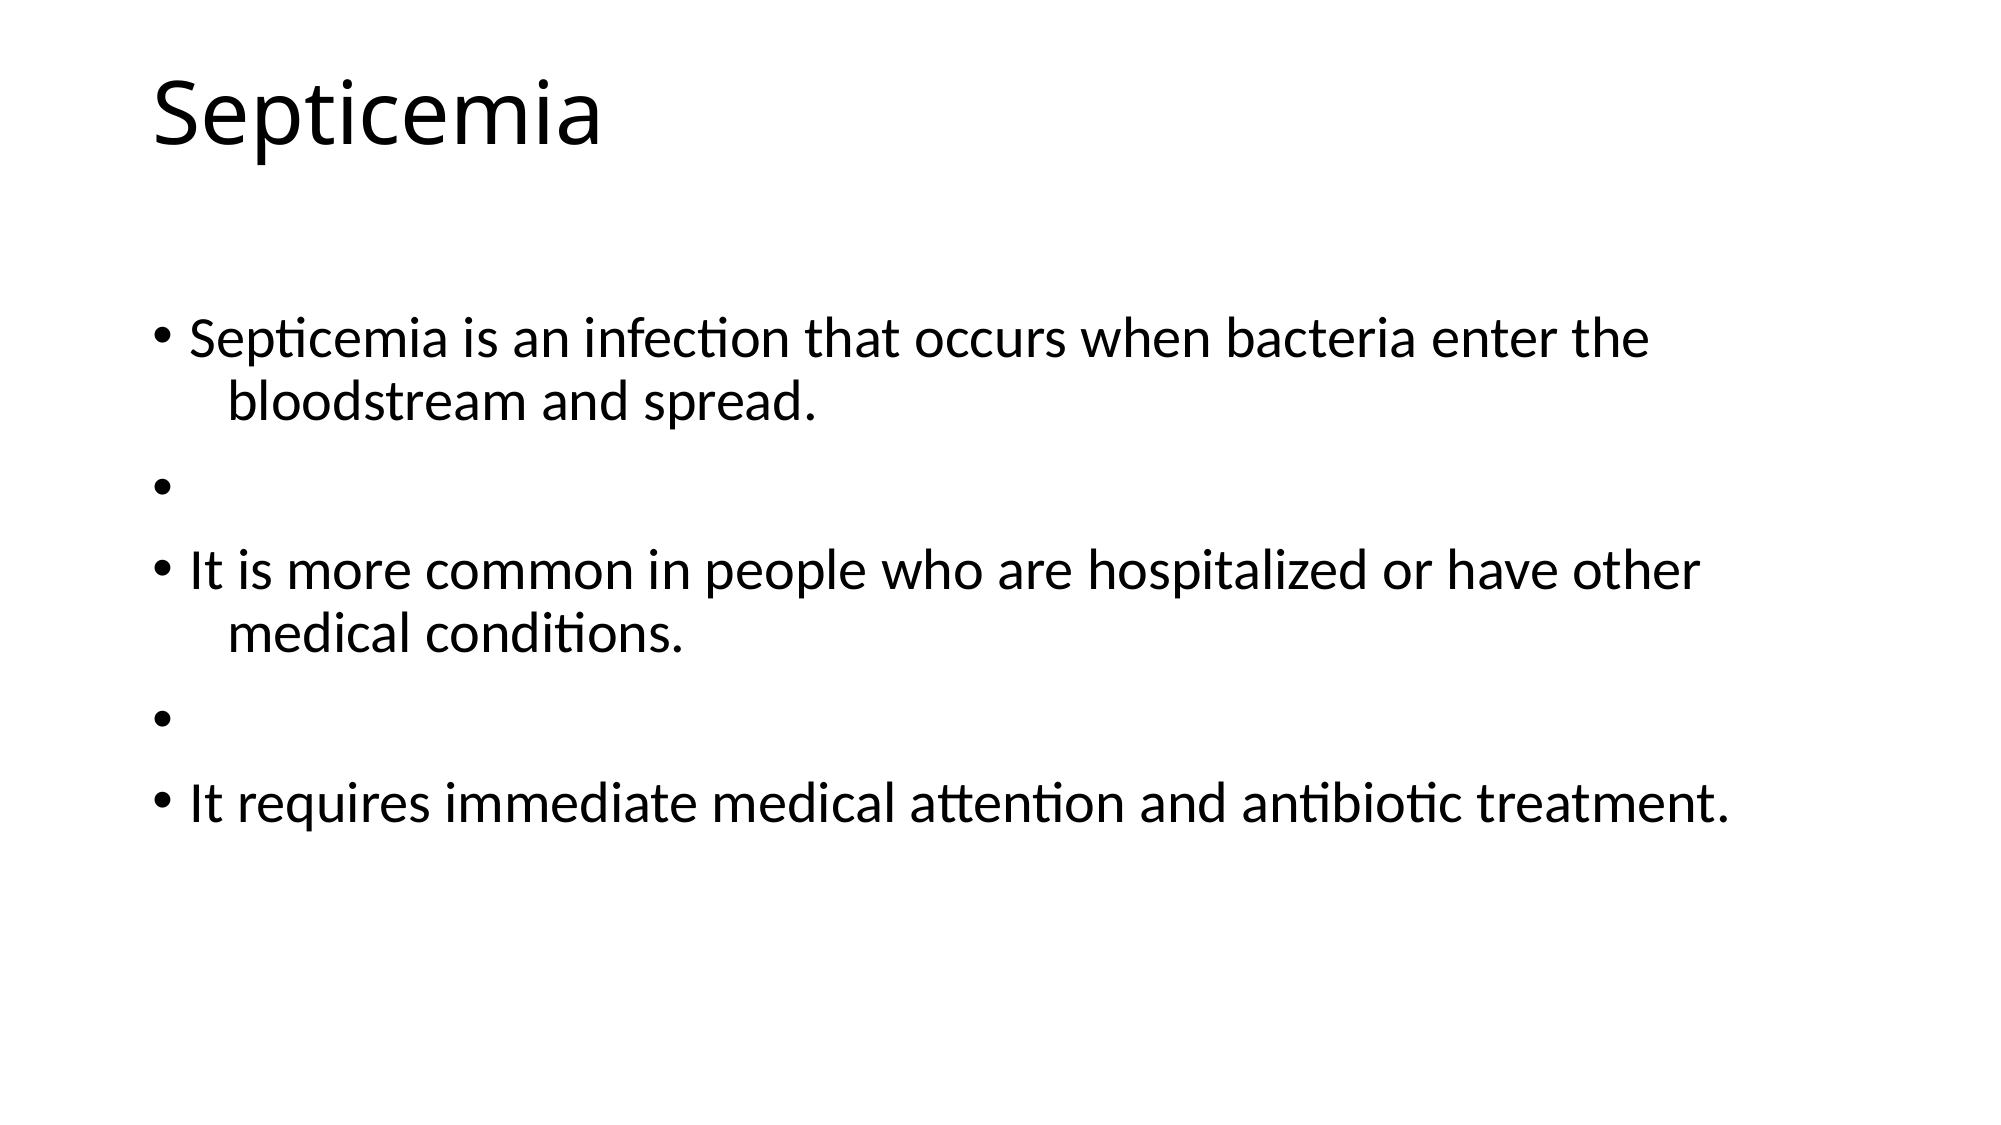

# Septicemia
Septicemia is an infection that occurs when bacteria enter the bloodstream and spread.
It is more common in people who are hospitalized or have other medical conditions.
It requires immediate medical attention and antibiotic treatment.